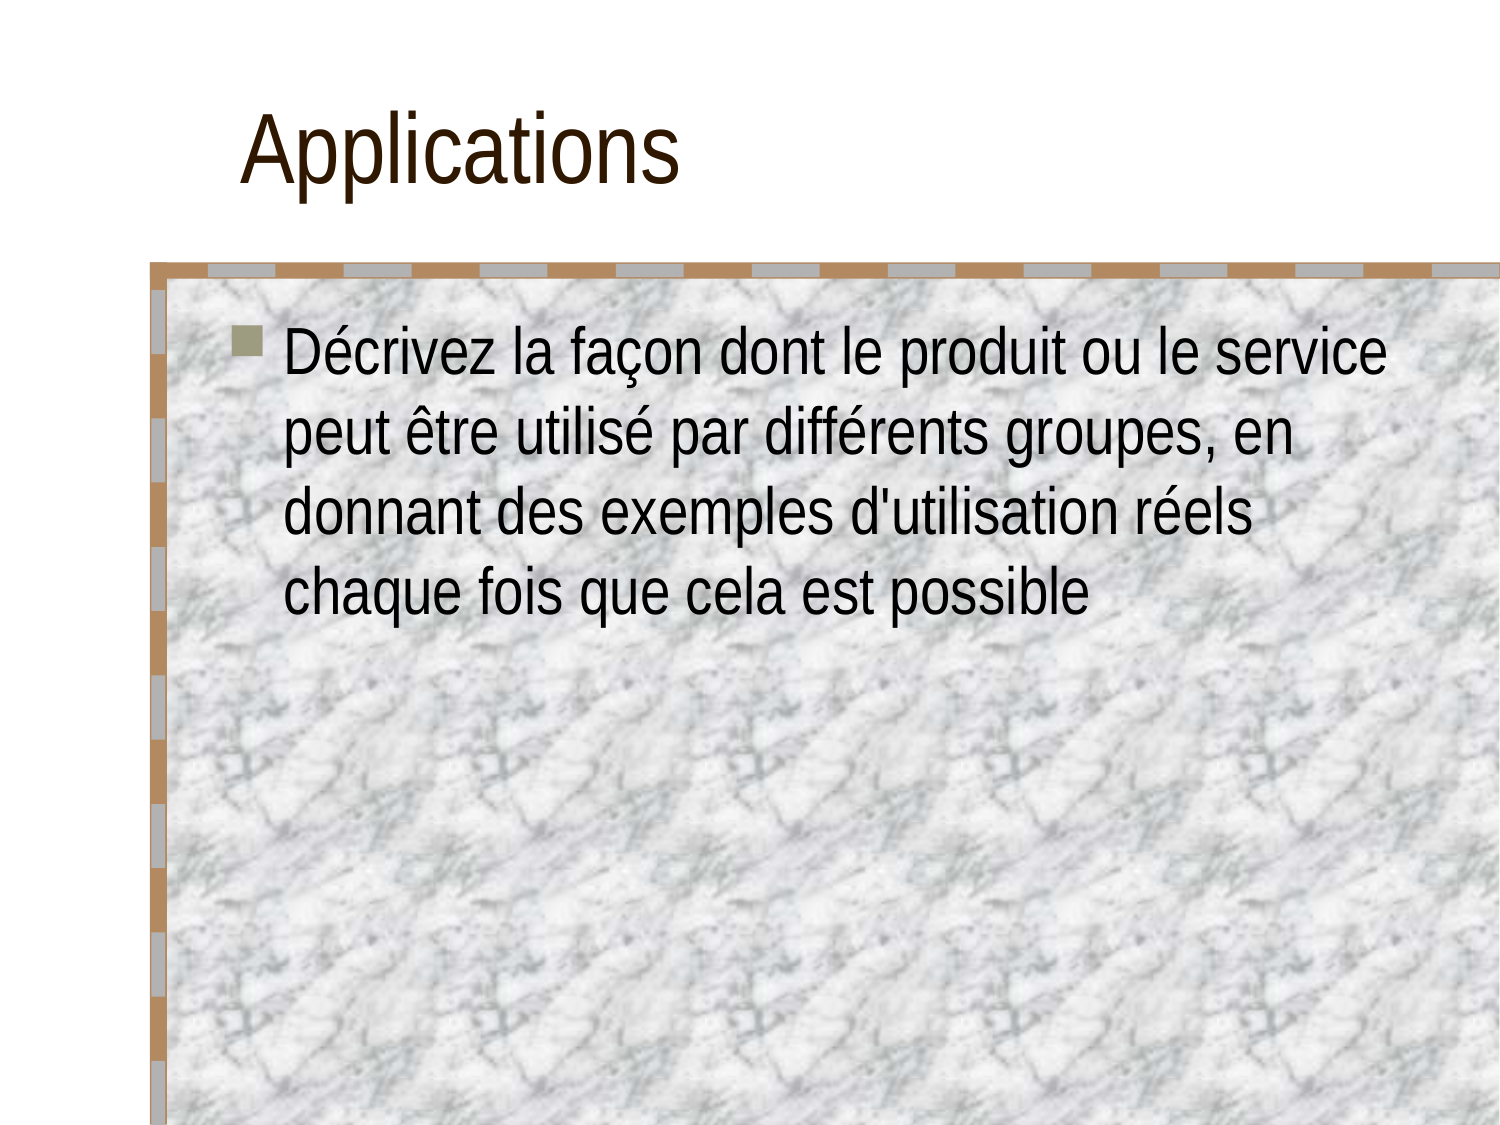

# Applications
Décrivez la façon dont le produit ou le service peut être utilisé par différents groupes, en donnant des exemples d'utilisation réels chaque fois que cela est possible